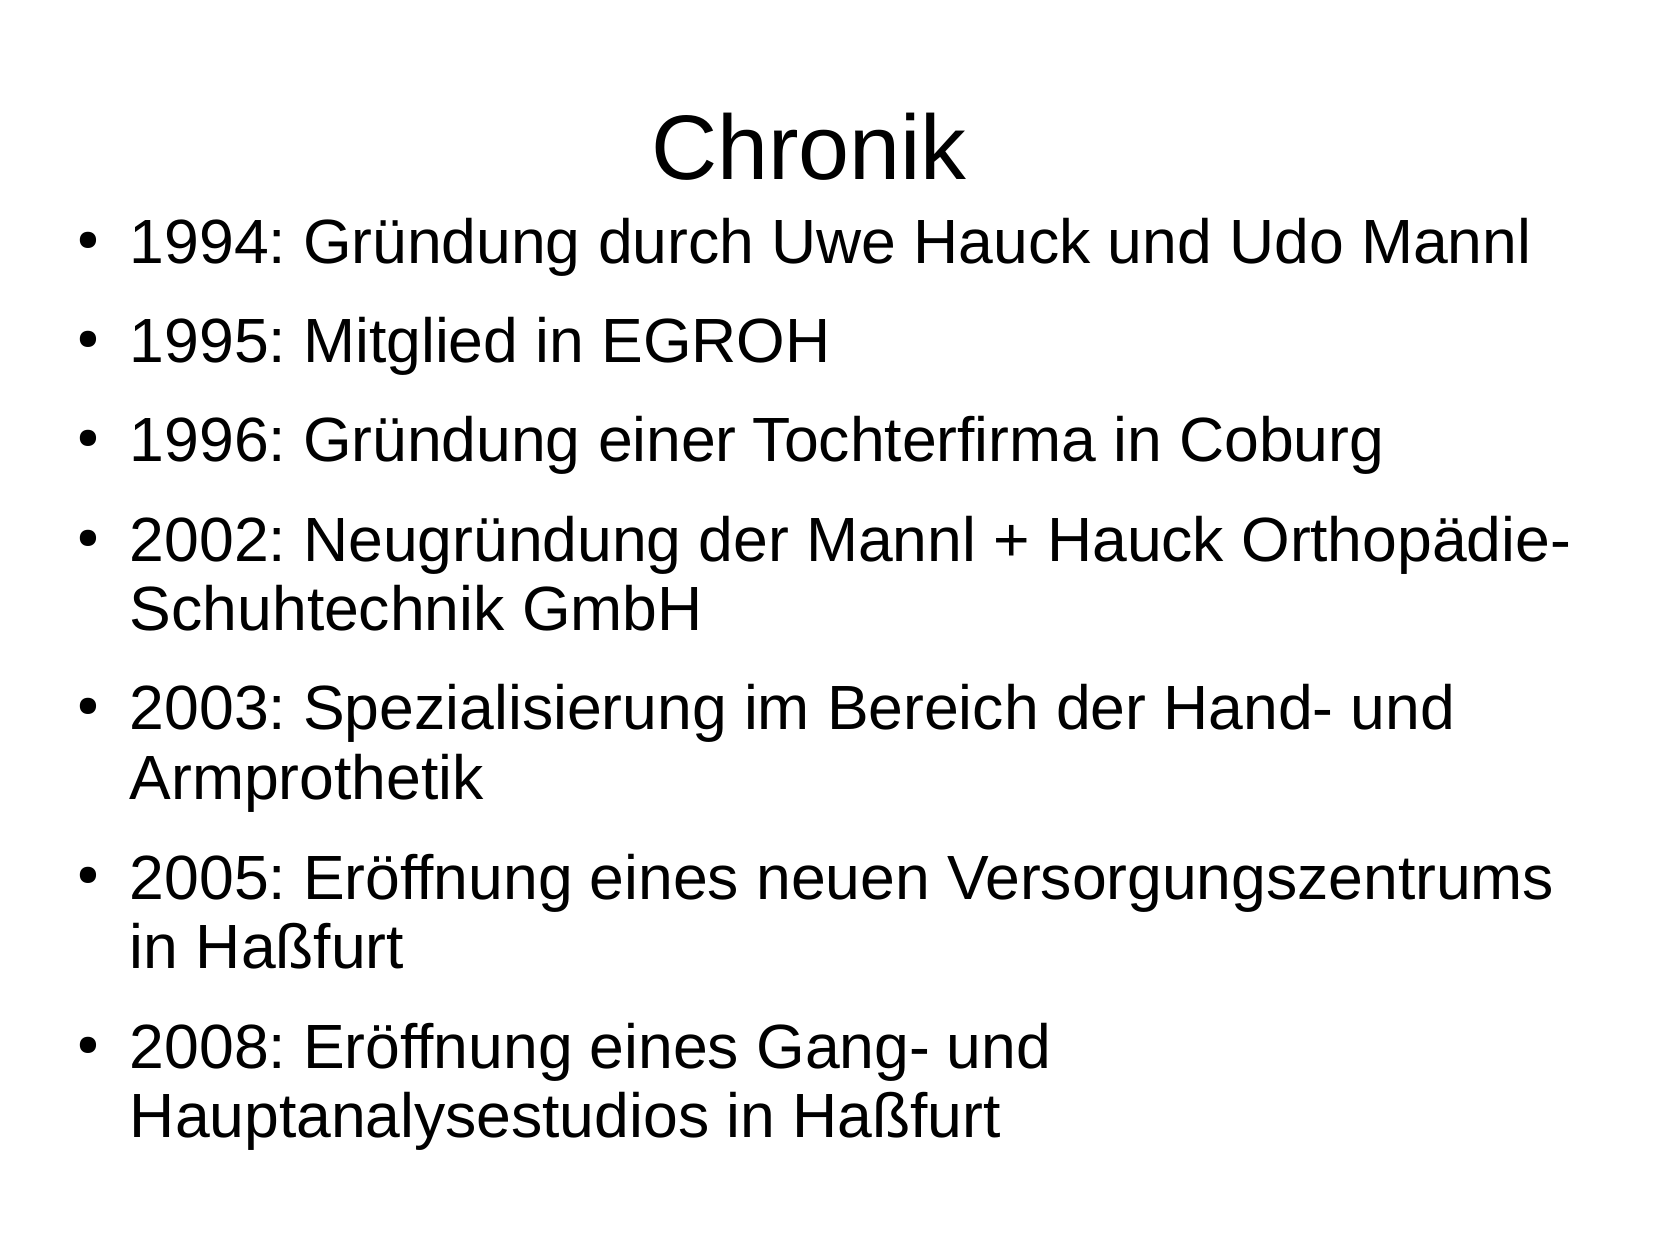

# Chronik
1994: Gründung durch Uwe Hauck und Udo Mannl
1995: Mitglied in EGROH
1996: Gründung einer Tochterfirma in Coburg
2002: Neugründung der Mannl + Hauck Orthopädie-Schuhtechnik GmbH
2003: Spezialisierung im Bereich der Hand- und Armprothetik
2005: Eröffnung eines neuen Versorgungszentrums in Haßfurt
2008: Eröffnung eines Gang- und Hauptanalysestudios in Haßfurt